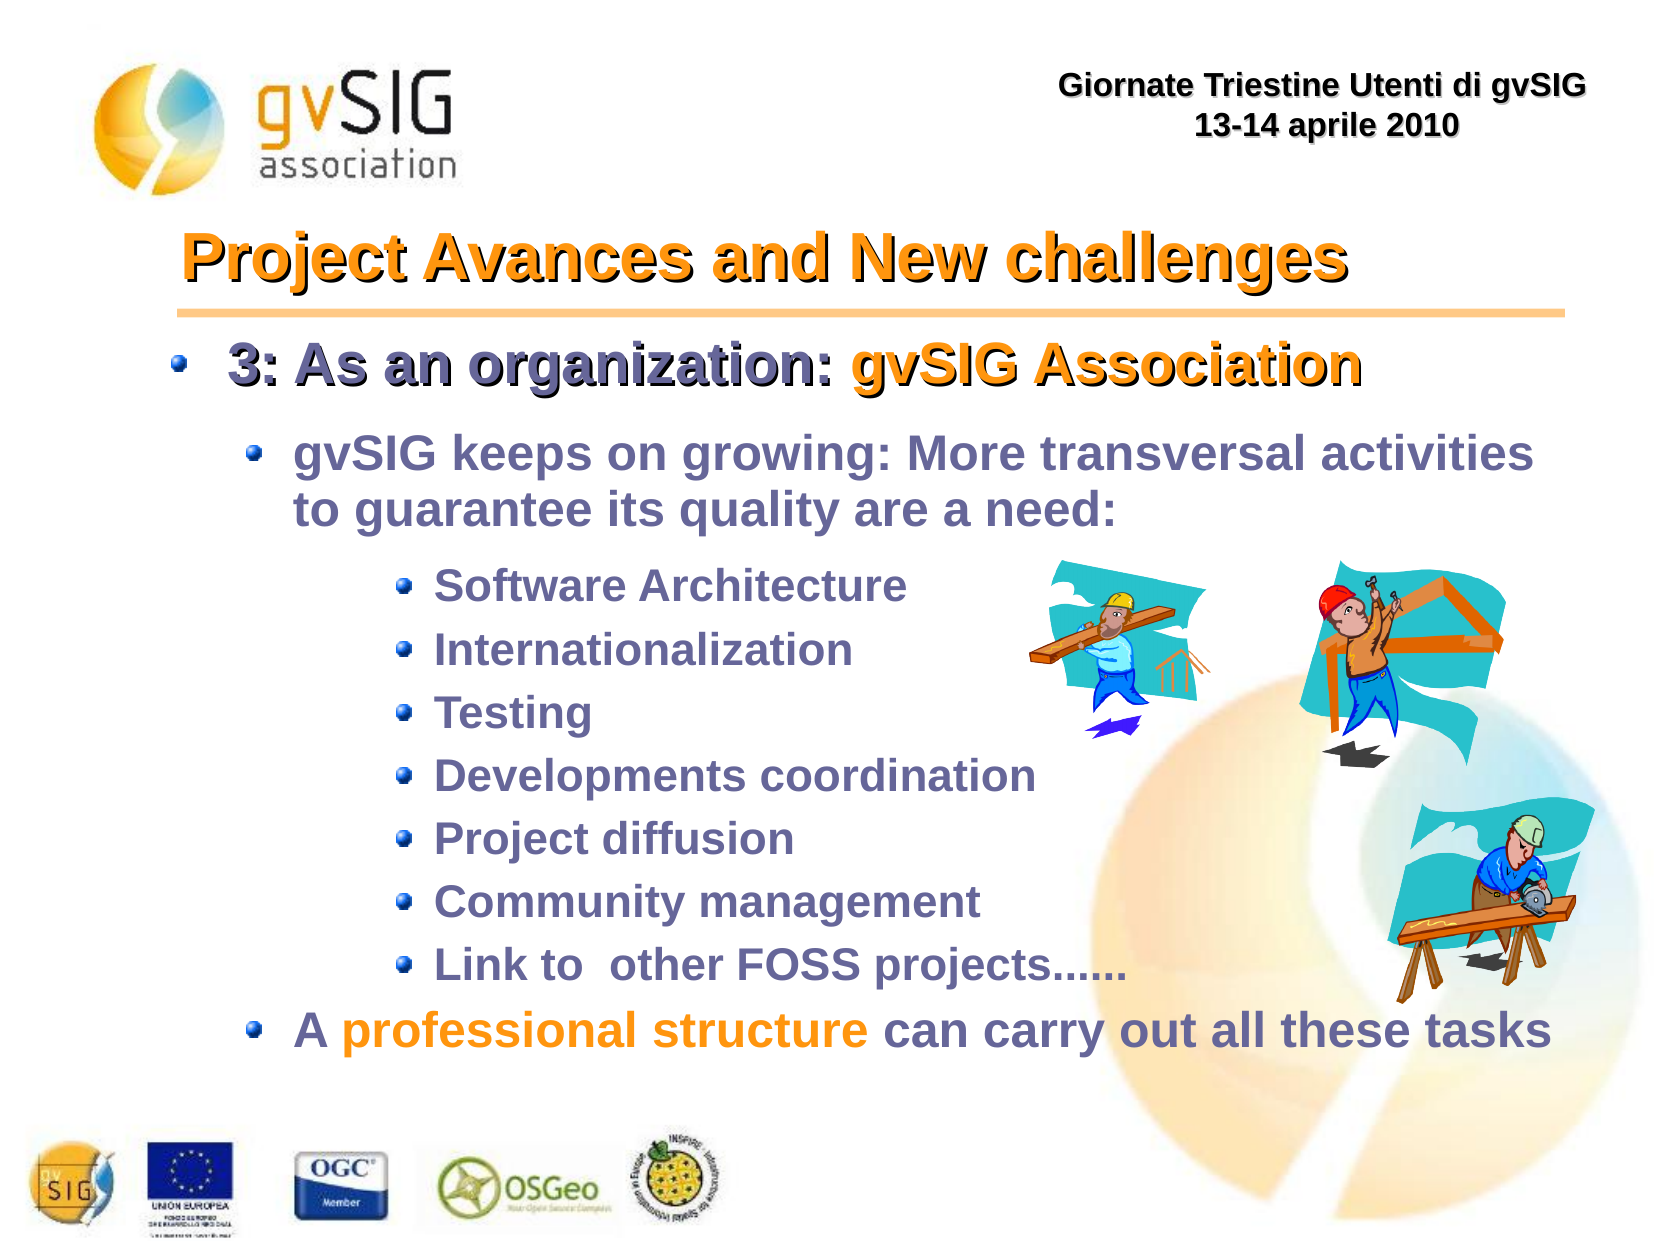

Project Avances and New challenges
# 3: As an organization: gvSIG Association
gvSIG keeps on growing: More transversal activities to guarantee its quality are a need:
Software Architecture
Internationalization
Testing
Developments coordination
Project diffusion
Community management
Link to other FOSS projects......
A professional structure can carry out all these tasks